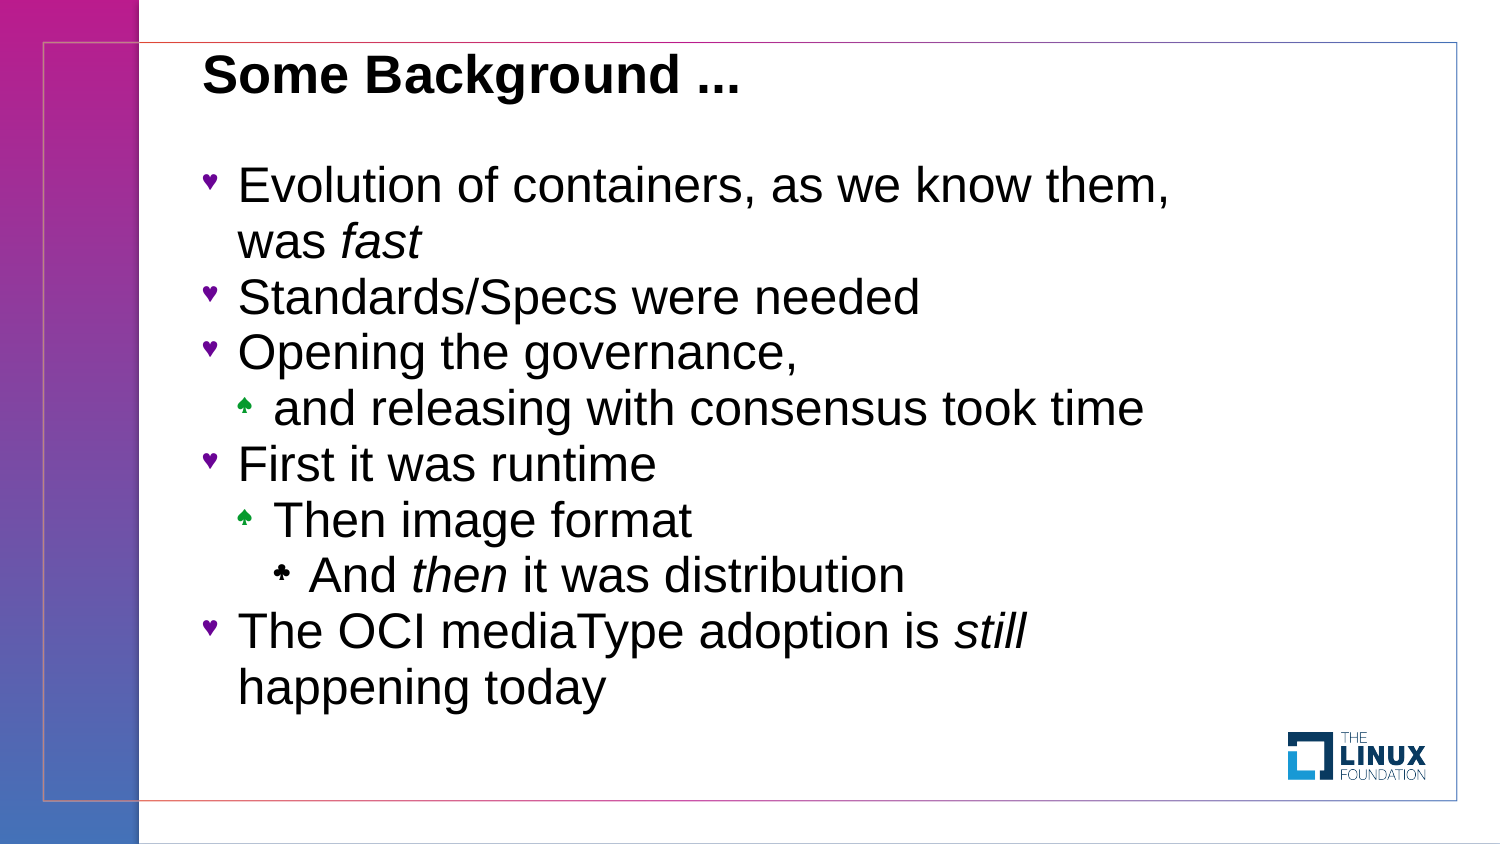

Some Background ...
Evolution of containers, as we know them, was fast
Standards/Specs were needed
Opening the governance,
and releasing with consensus took time
First it was runtime
Then image format
And then it was distribution
The OCI mediaType adoption is still happening today